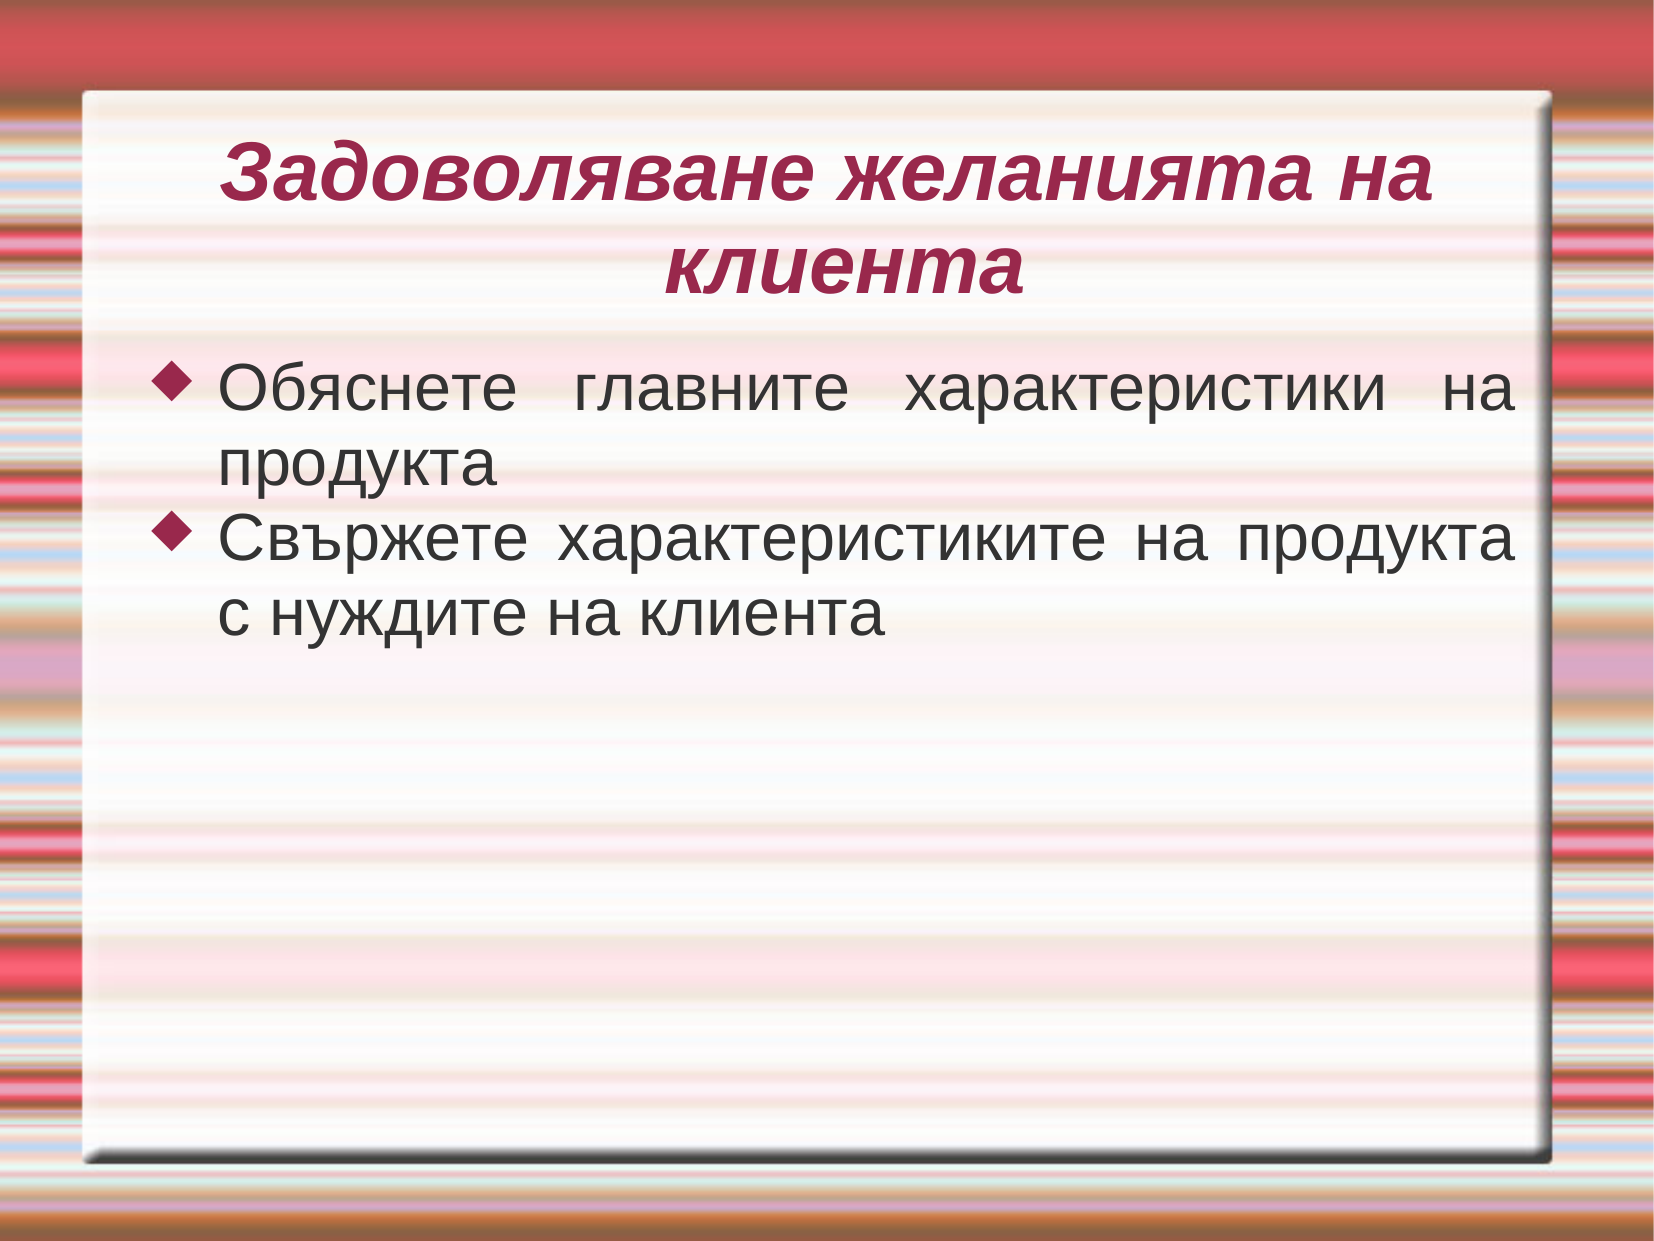

# Задоволяване желанията на клиента
Обяснете главните характеристики на продукта
Свържете характеристиките на продукта с нуждите на клиента